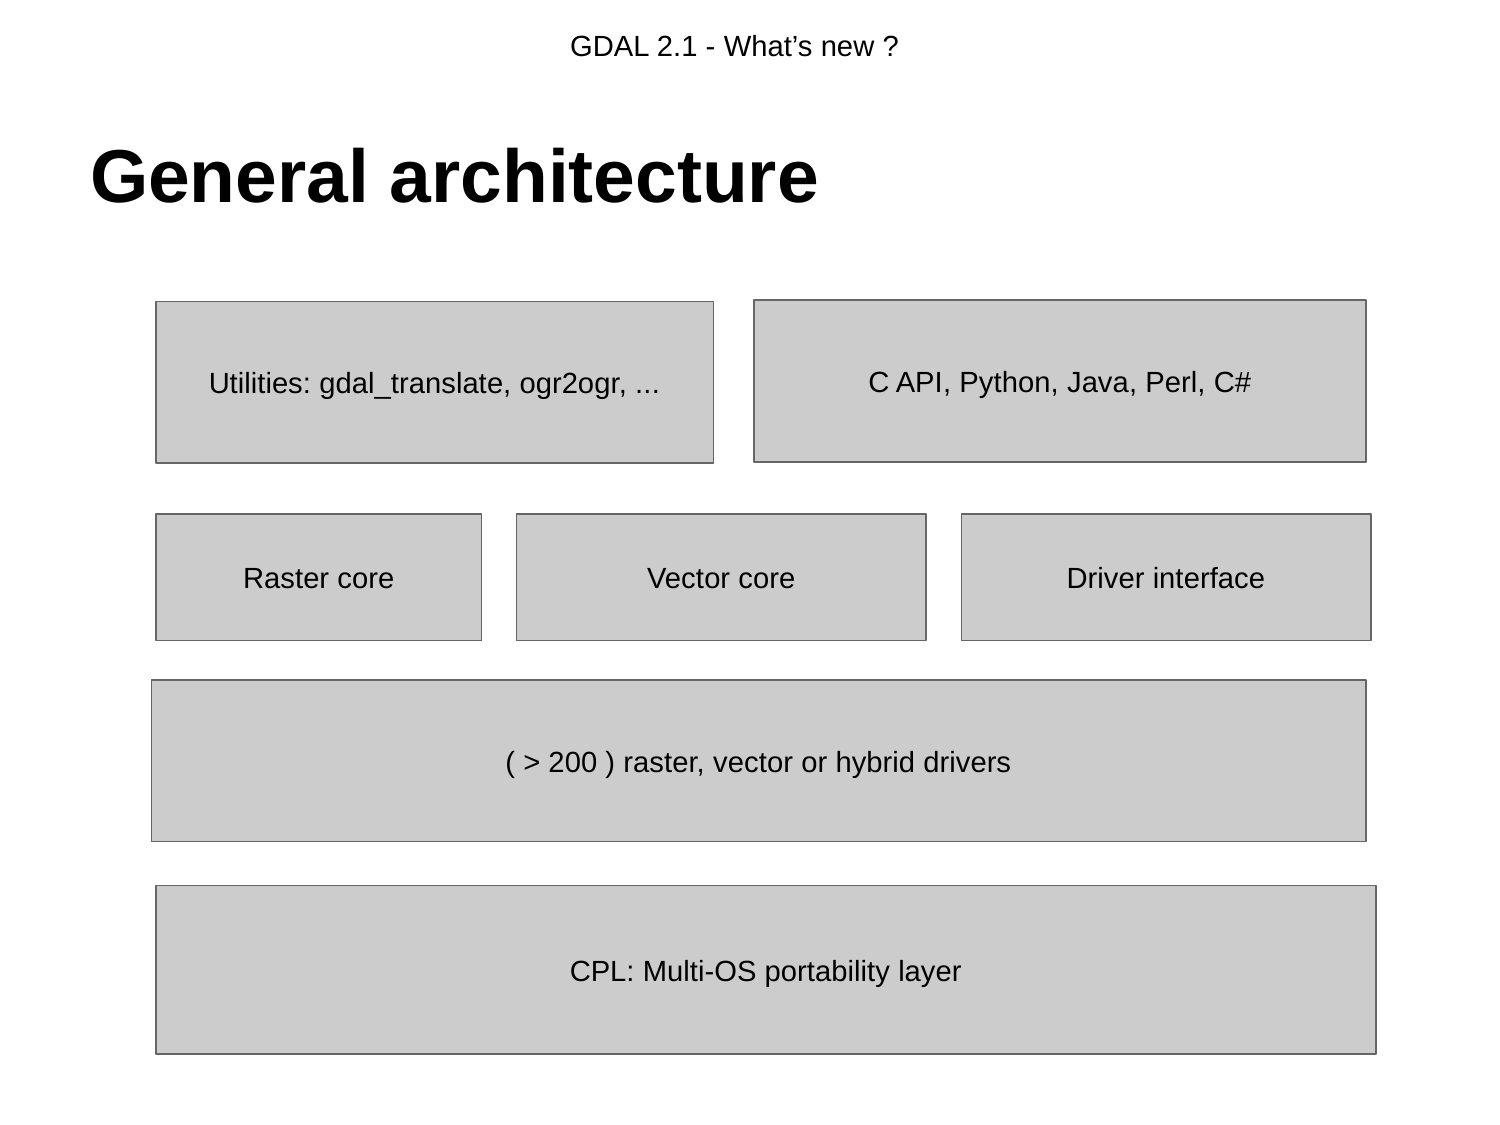

# General architecture
C API, Python, Java, Perl, C#
Utilities: gdal_translate, ogr2ogr, ...
Raster core
Vector core
Driver interface
( > 200 ) raster, vector or hybrid drivers
CPL: Multi-OS portability layer